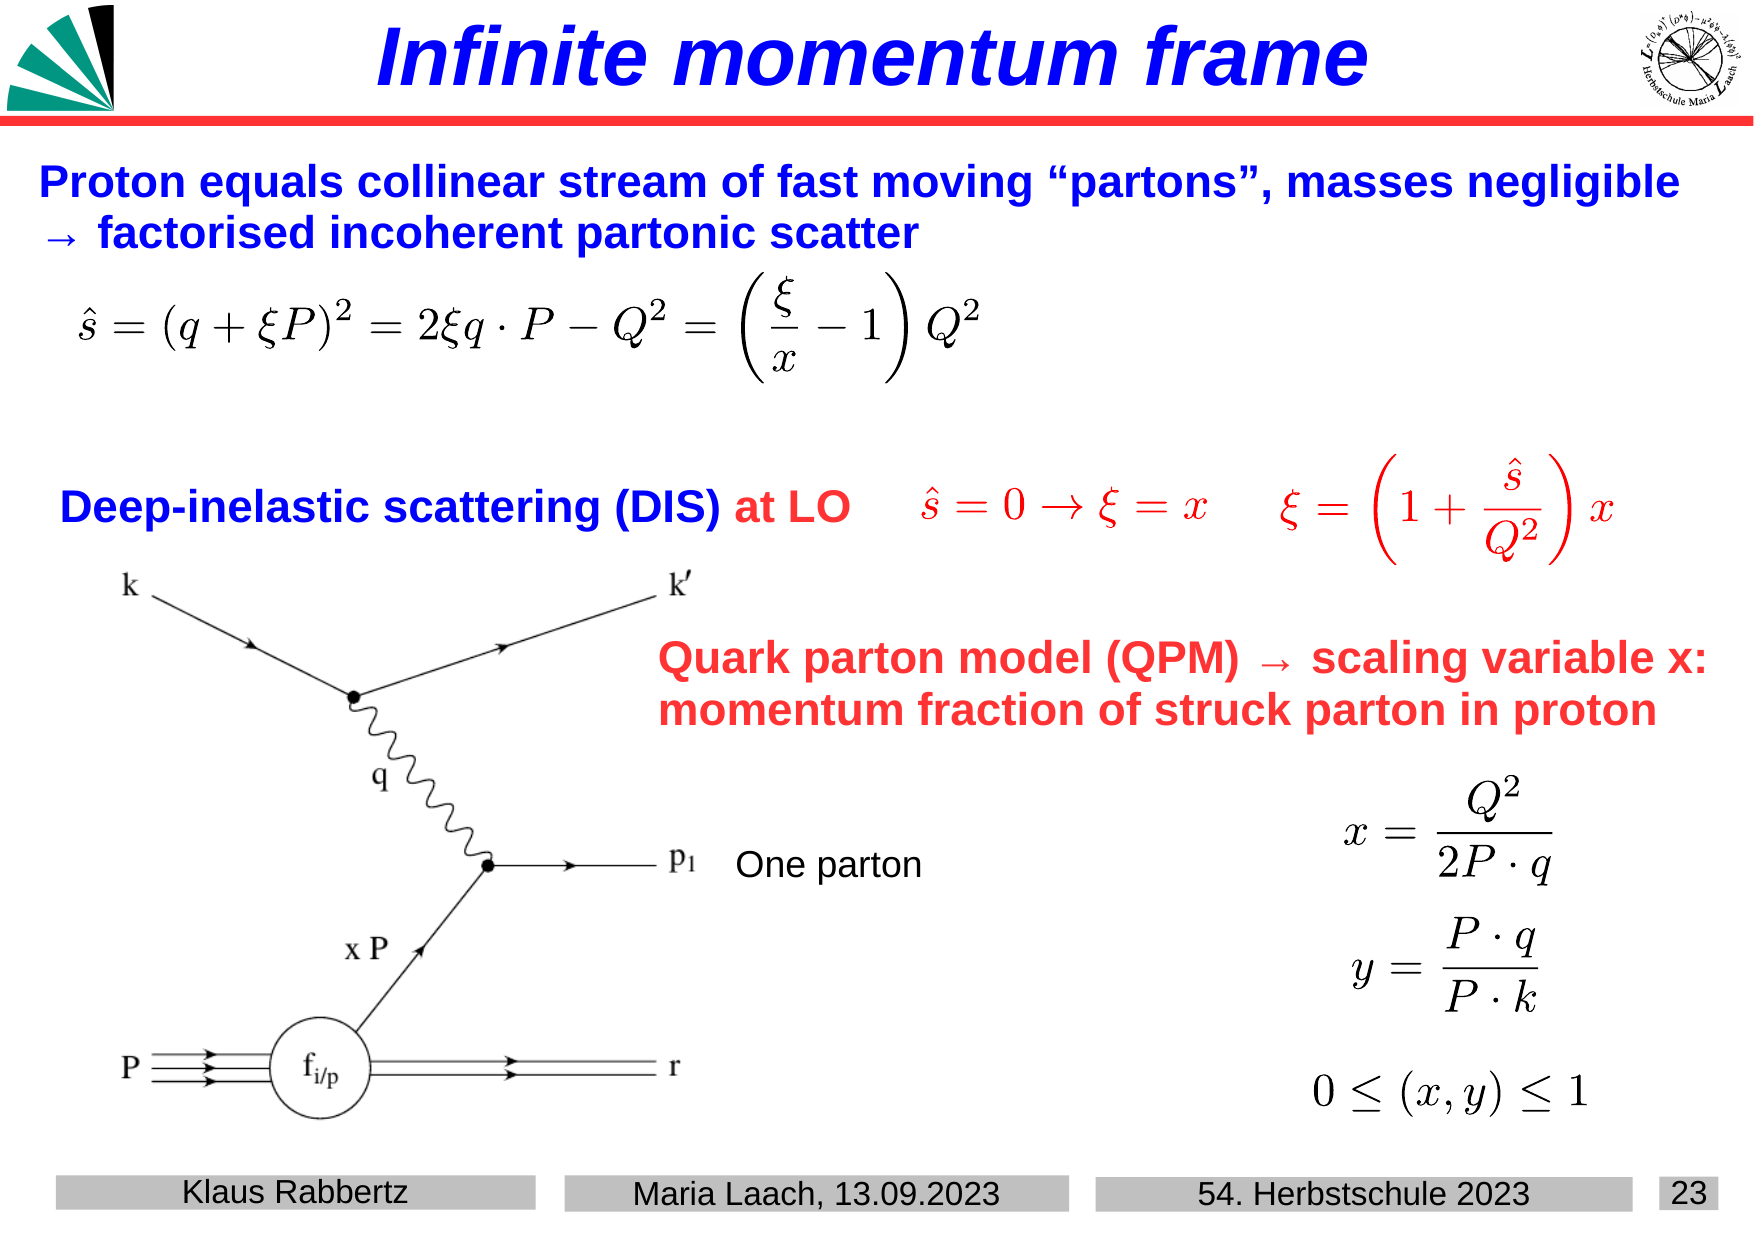

# Infinite momentum frame
Proton equals collinear stream of fast moving “partons”, masses negligible
→ factorised incoherent partonic scatter
Deep-inelastic scattering (DIS) at LO
Quark parton model (QPM) → scaling variable x:
momentum fraction of struck parton in proton
One parton